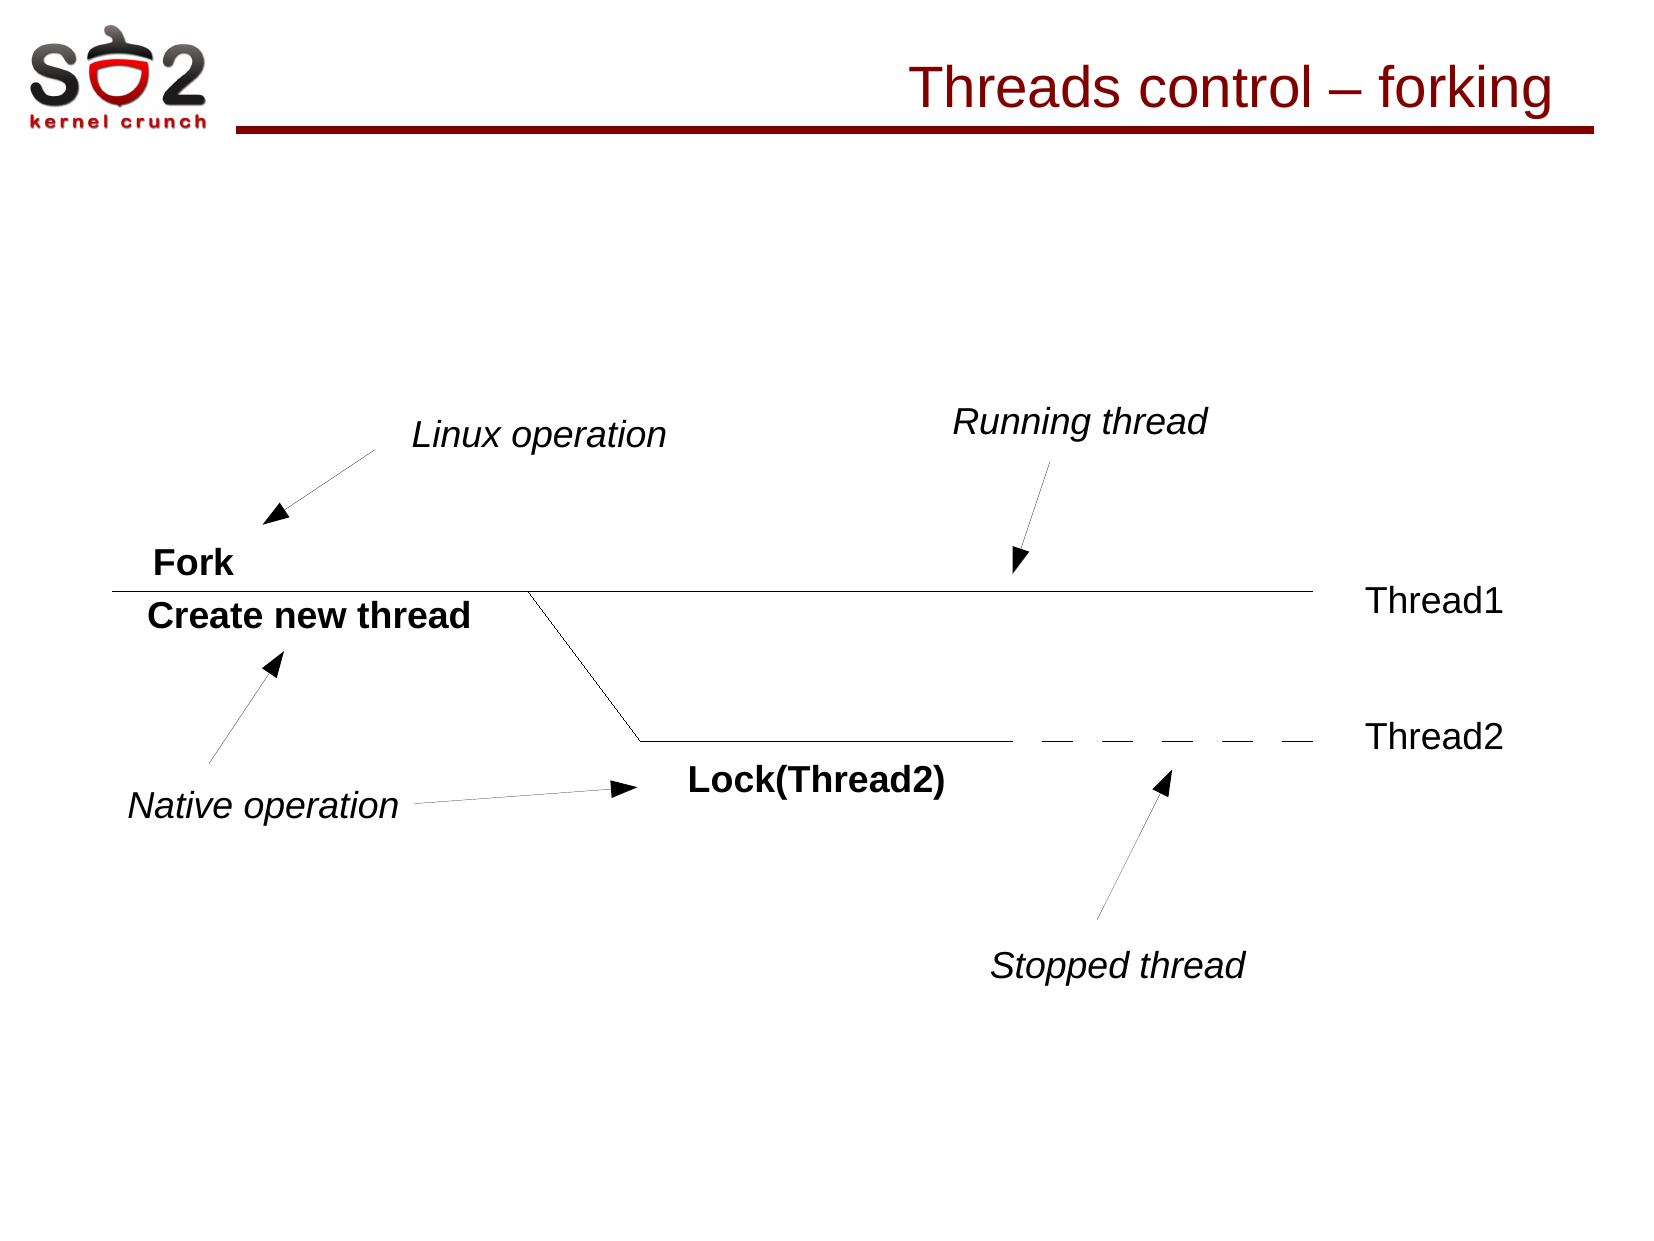

# Threads control – forking
Running thread
Linux operation
Fork
Thread1
Create new thread
Thread2
Lock(Thread2)
Native operation
Stopped thread